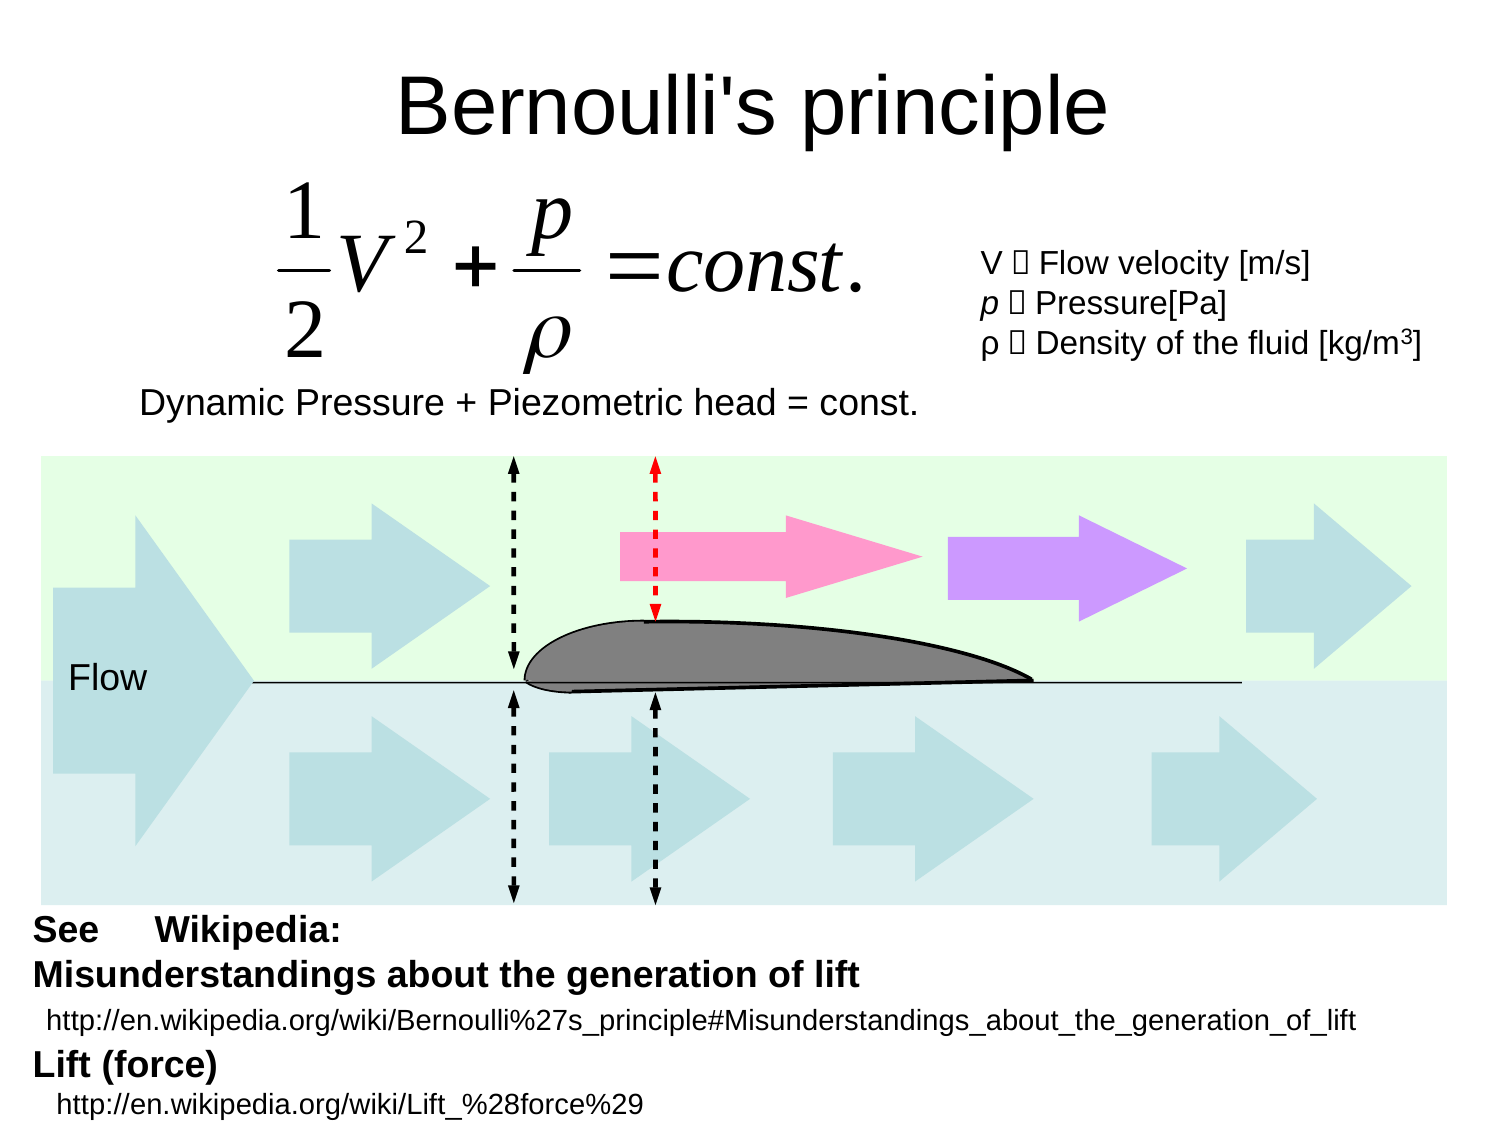

# Bernoulli's principle
V：Flow velocity [m/s]
p：Pressure[Pa]
ρ：Density of the fluid [kg/m3]
Dynamic Pressure + Piezometric head = const.
Flow
See　Wikipedia:
Misunderstandings about the generation of lift
Lift (force)
http://en.wikipedia.org/wiki/Bernoulli%27s_principle#Misunderstandings_about_the_generation_of_lift
http://en.wikipedia.org/wiki/Lift_%28force%29